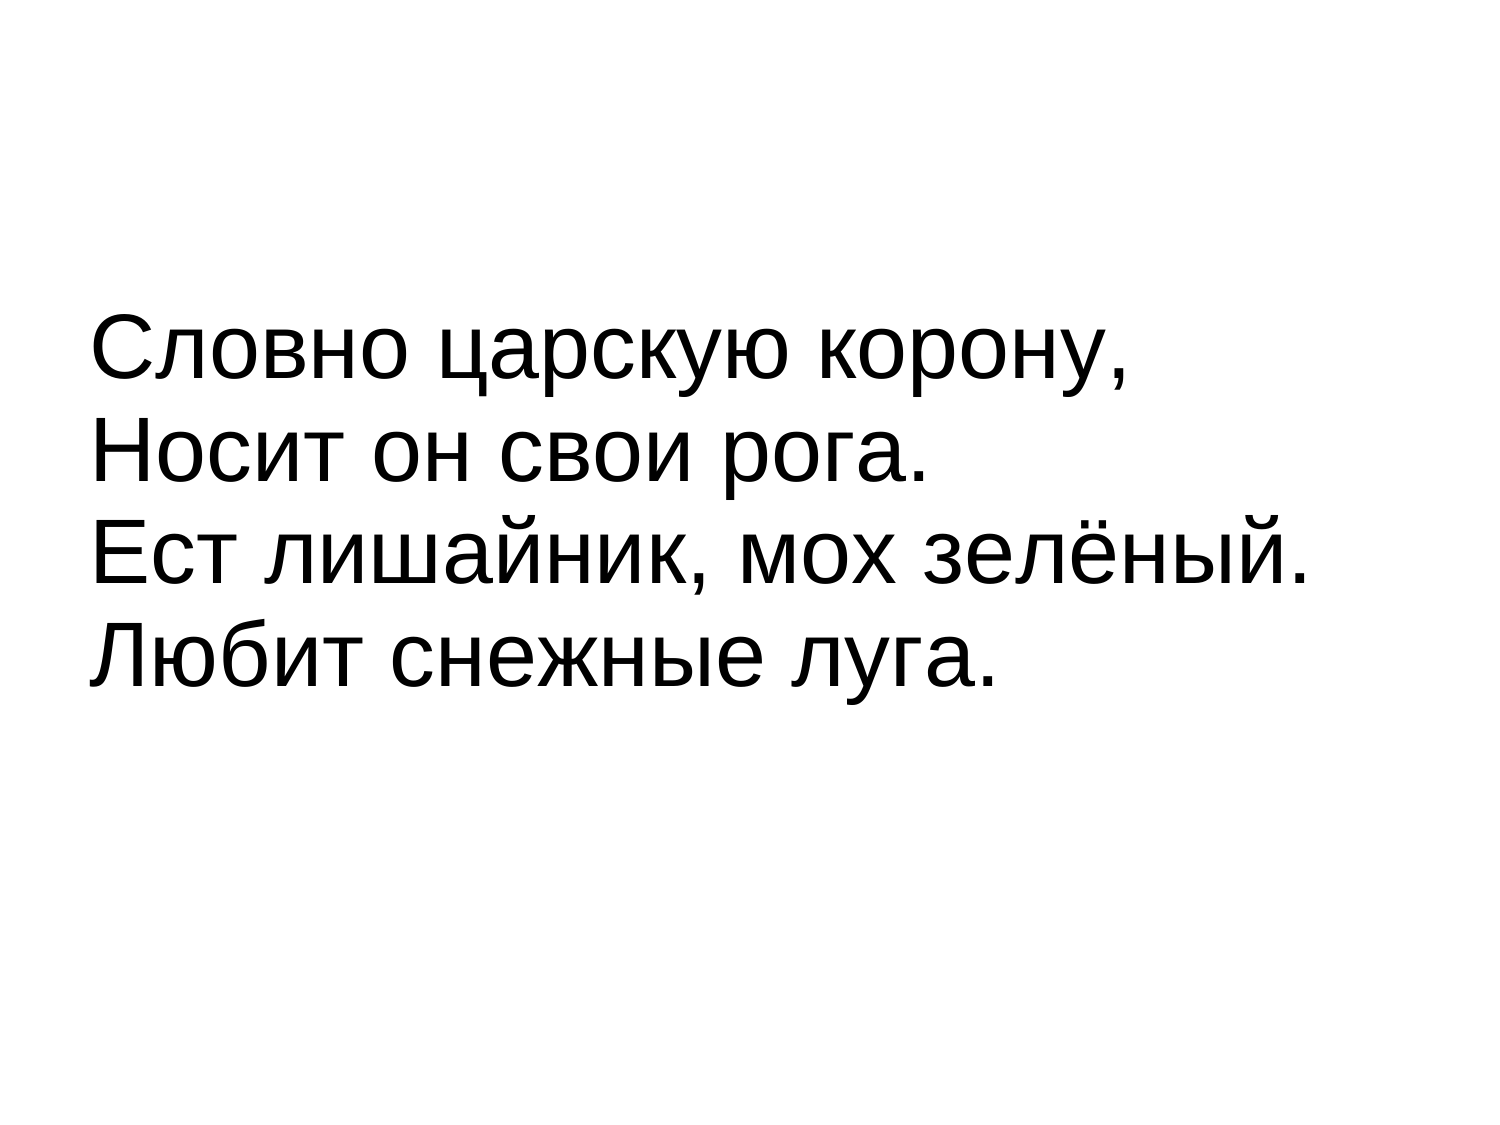

# Словно царскую корону, Носит он свои рога. Ест лишайник, мох зелёный. Любит снежные луга.